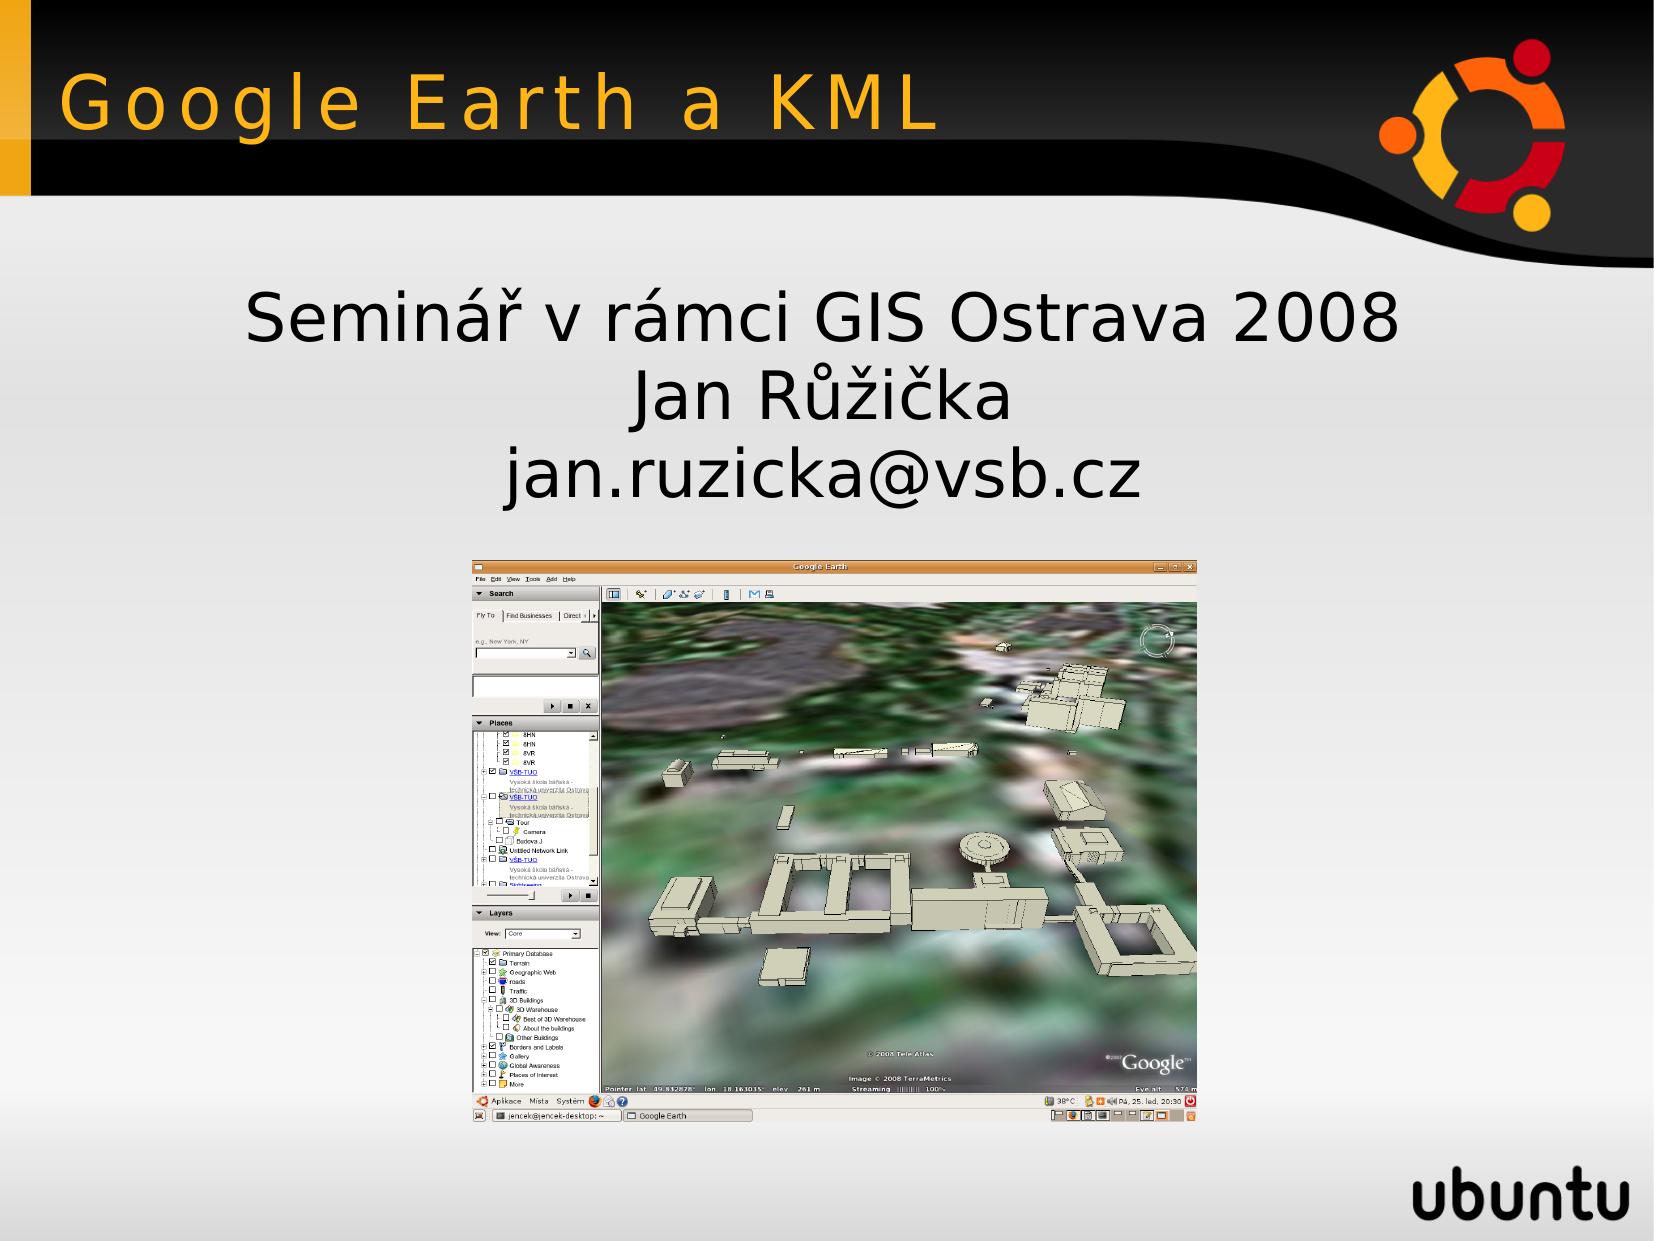

# Google Earth a KML
Seminář v rámci GIS Ostrava 2008
Jan Růžička
jan.ruzicka@vsb.cz